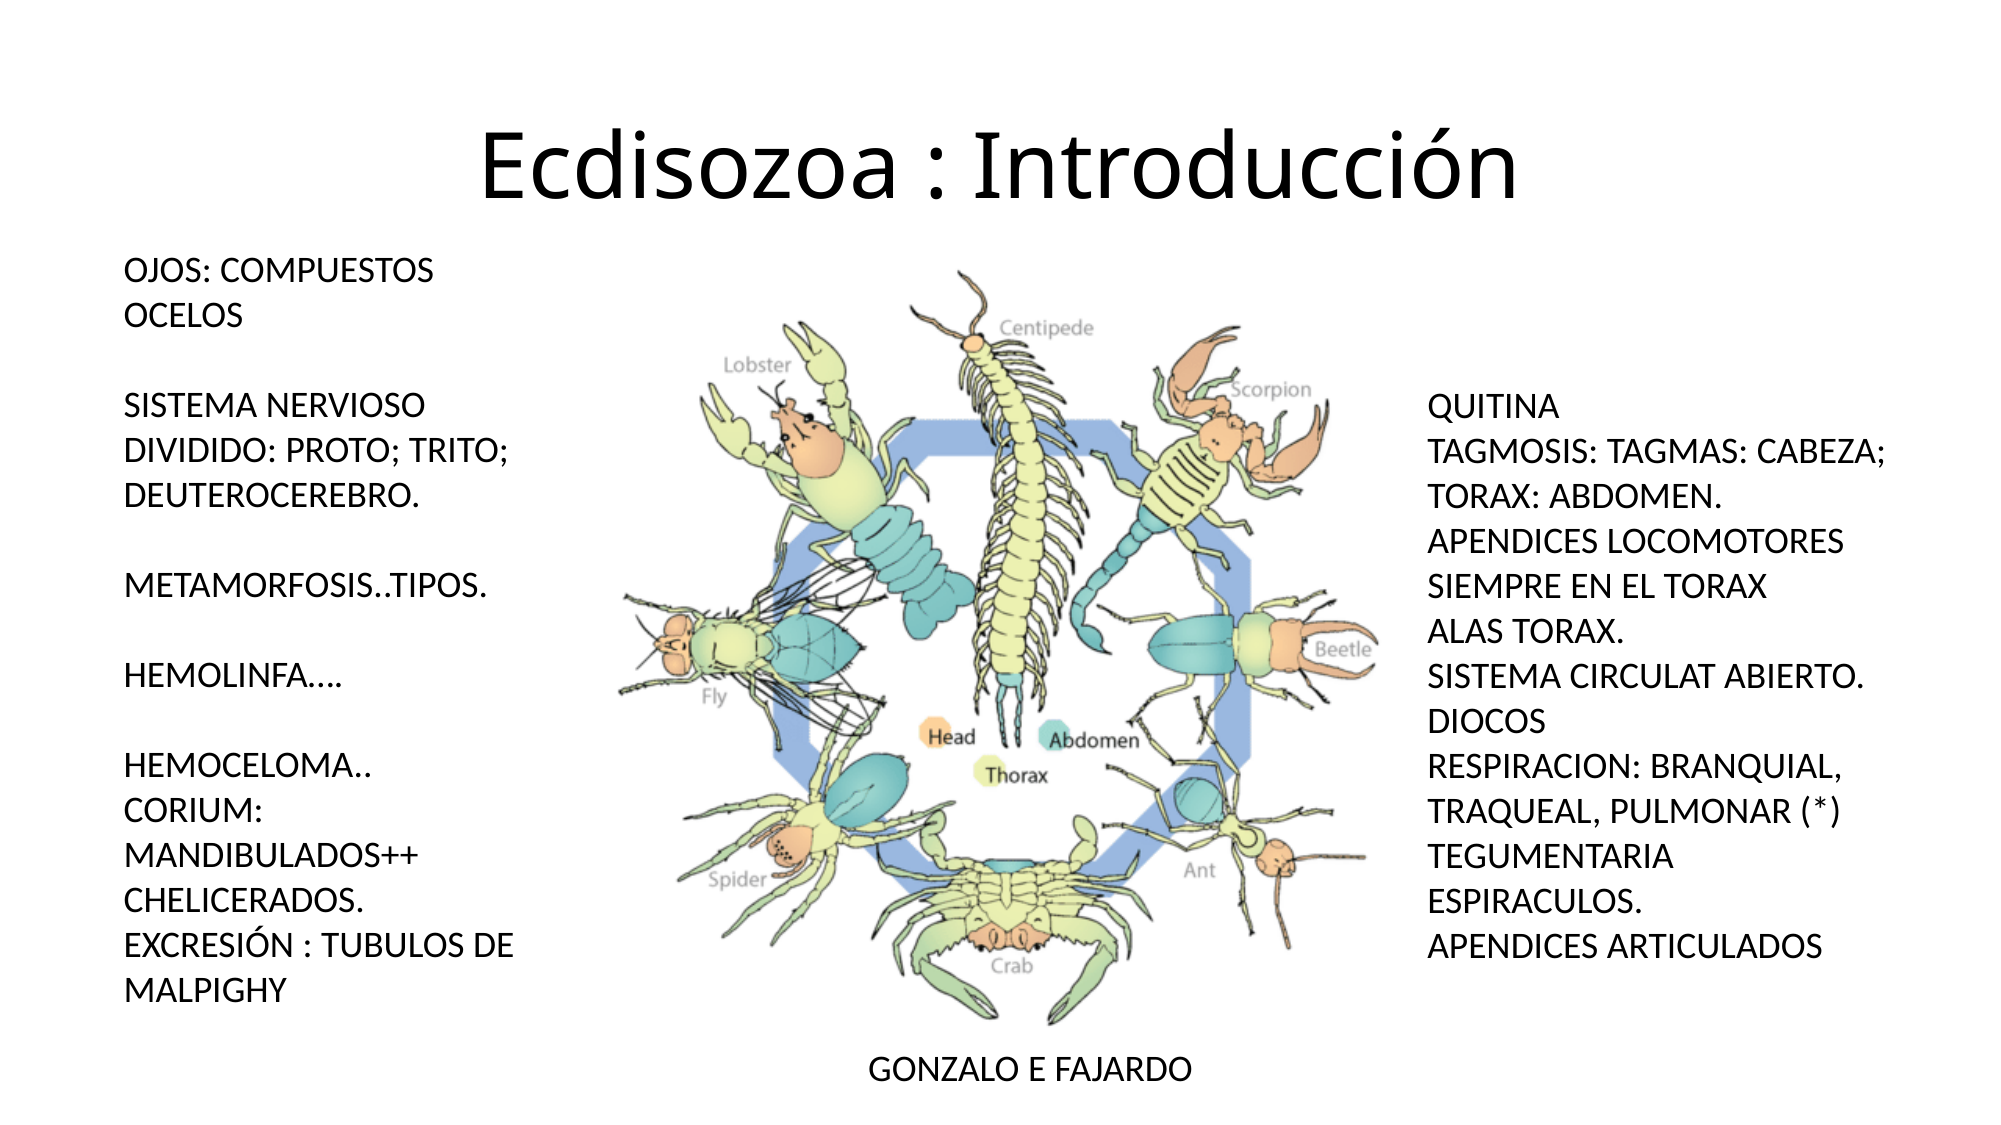

# Ecdisozoa : Introducción
OJOS: COMPUESTOS
OCELOS
SISTEMA NERVIOSO DIVIDIDO: PROTO; TRITO; DEUTEROCEREBRO.
METAMORFOSIS..TIPOS.
HEMOLINFA….
HEMOCELOMA..
CORIUM:
MANDIBULADOS++
CHELICERADOS.
EXCRESIÓN : TUBULOS DE MALPIGHY
QUITINA
TAGMOSIS: TAGMAS: CABEZA; TORAX: ABDOMEN.
APENDICES LOCOMOTORES SIEMPRE EN EL TORAX
ALAS TORAX.
SISTEMA CIRCULAT ABIERTO.
DIOCOS
RESPIRACION: BRANQUIAL, TRAQUEAL, PULMONAR (*)
TEGUMENTARIA
ESPIRACULOS.
APENDICES ARTICULADOS
GONZALO E FAJARDO